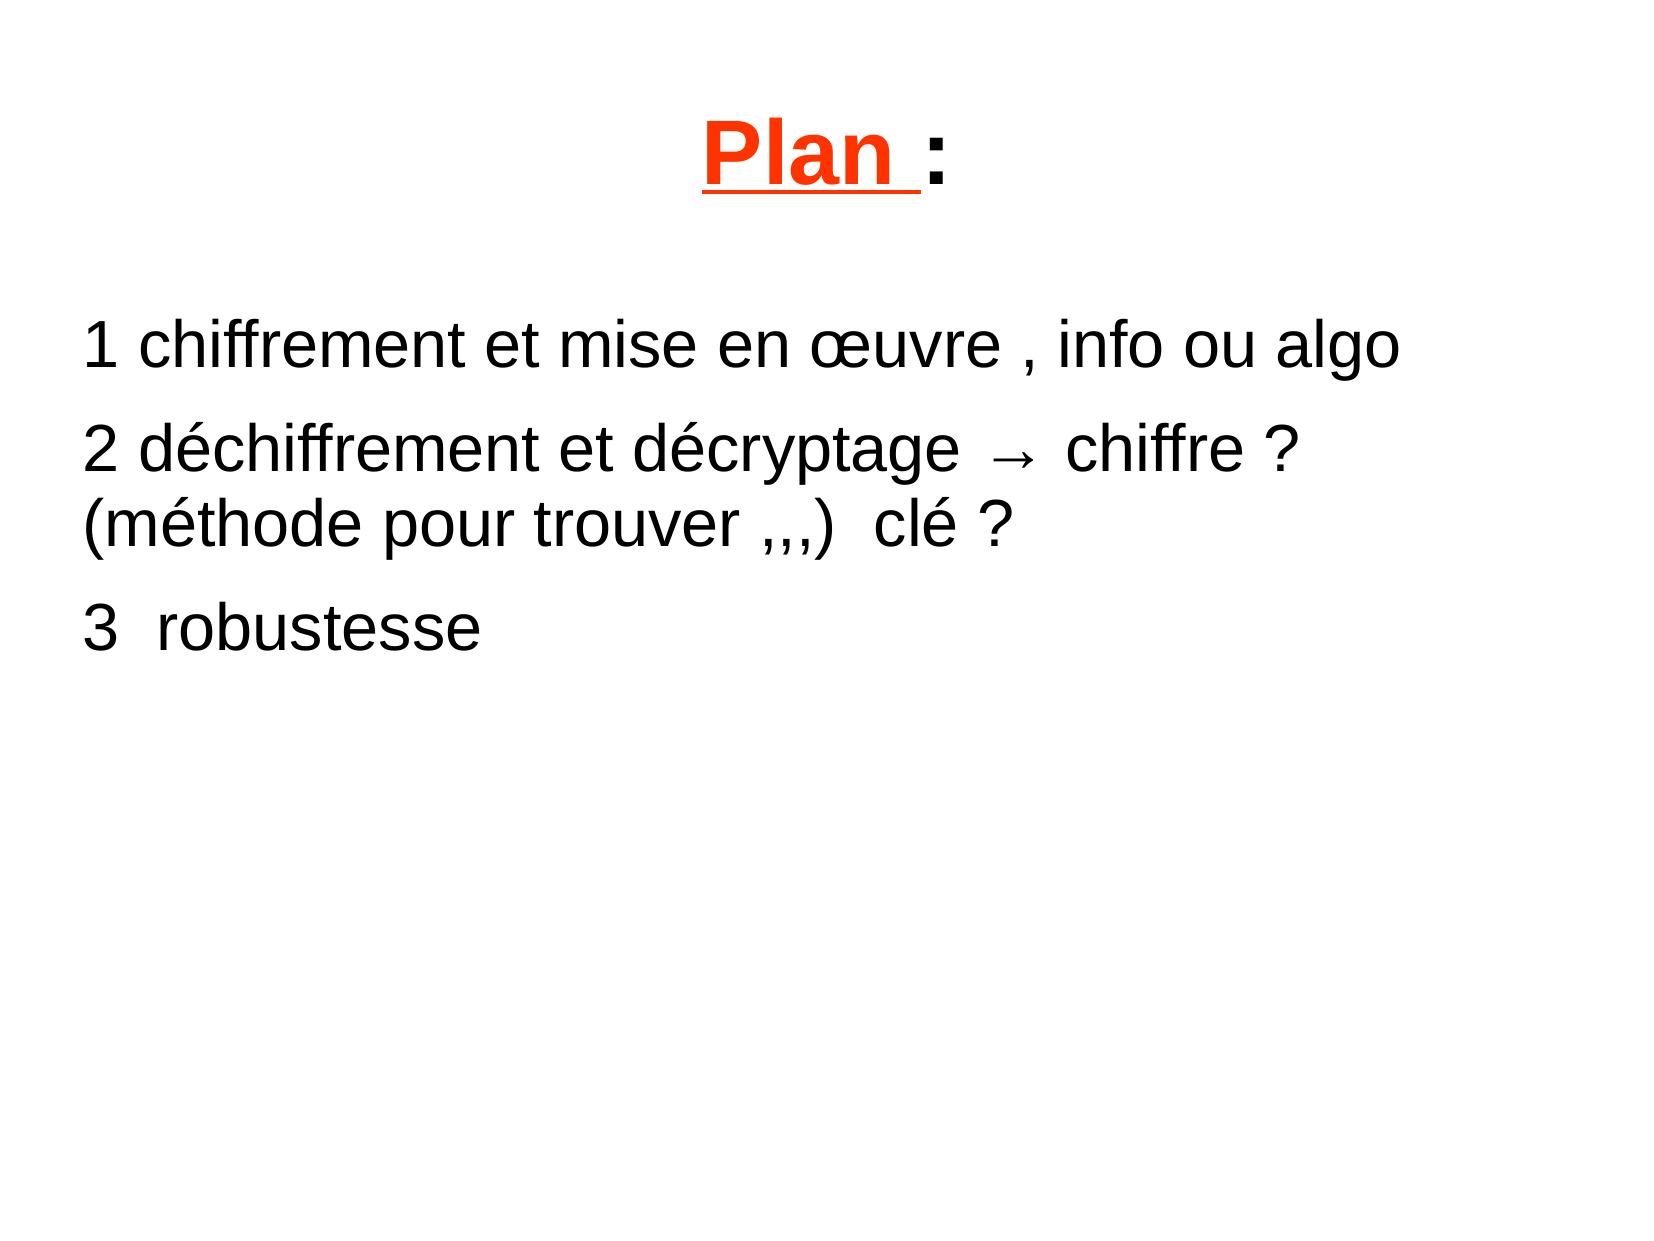

# Plan :
1 chiffrement et mise en œuvre , info ou algo
2 déchiffrement et décryptage → chiffre ? (méthode pour trouver ,,,) clé ?
3 robustesse